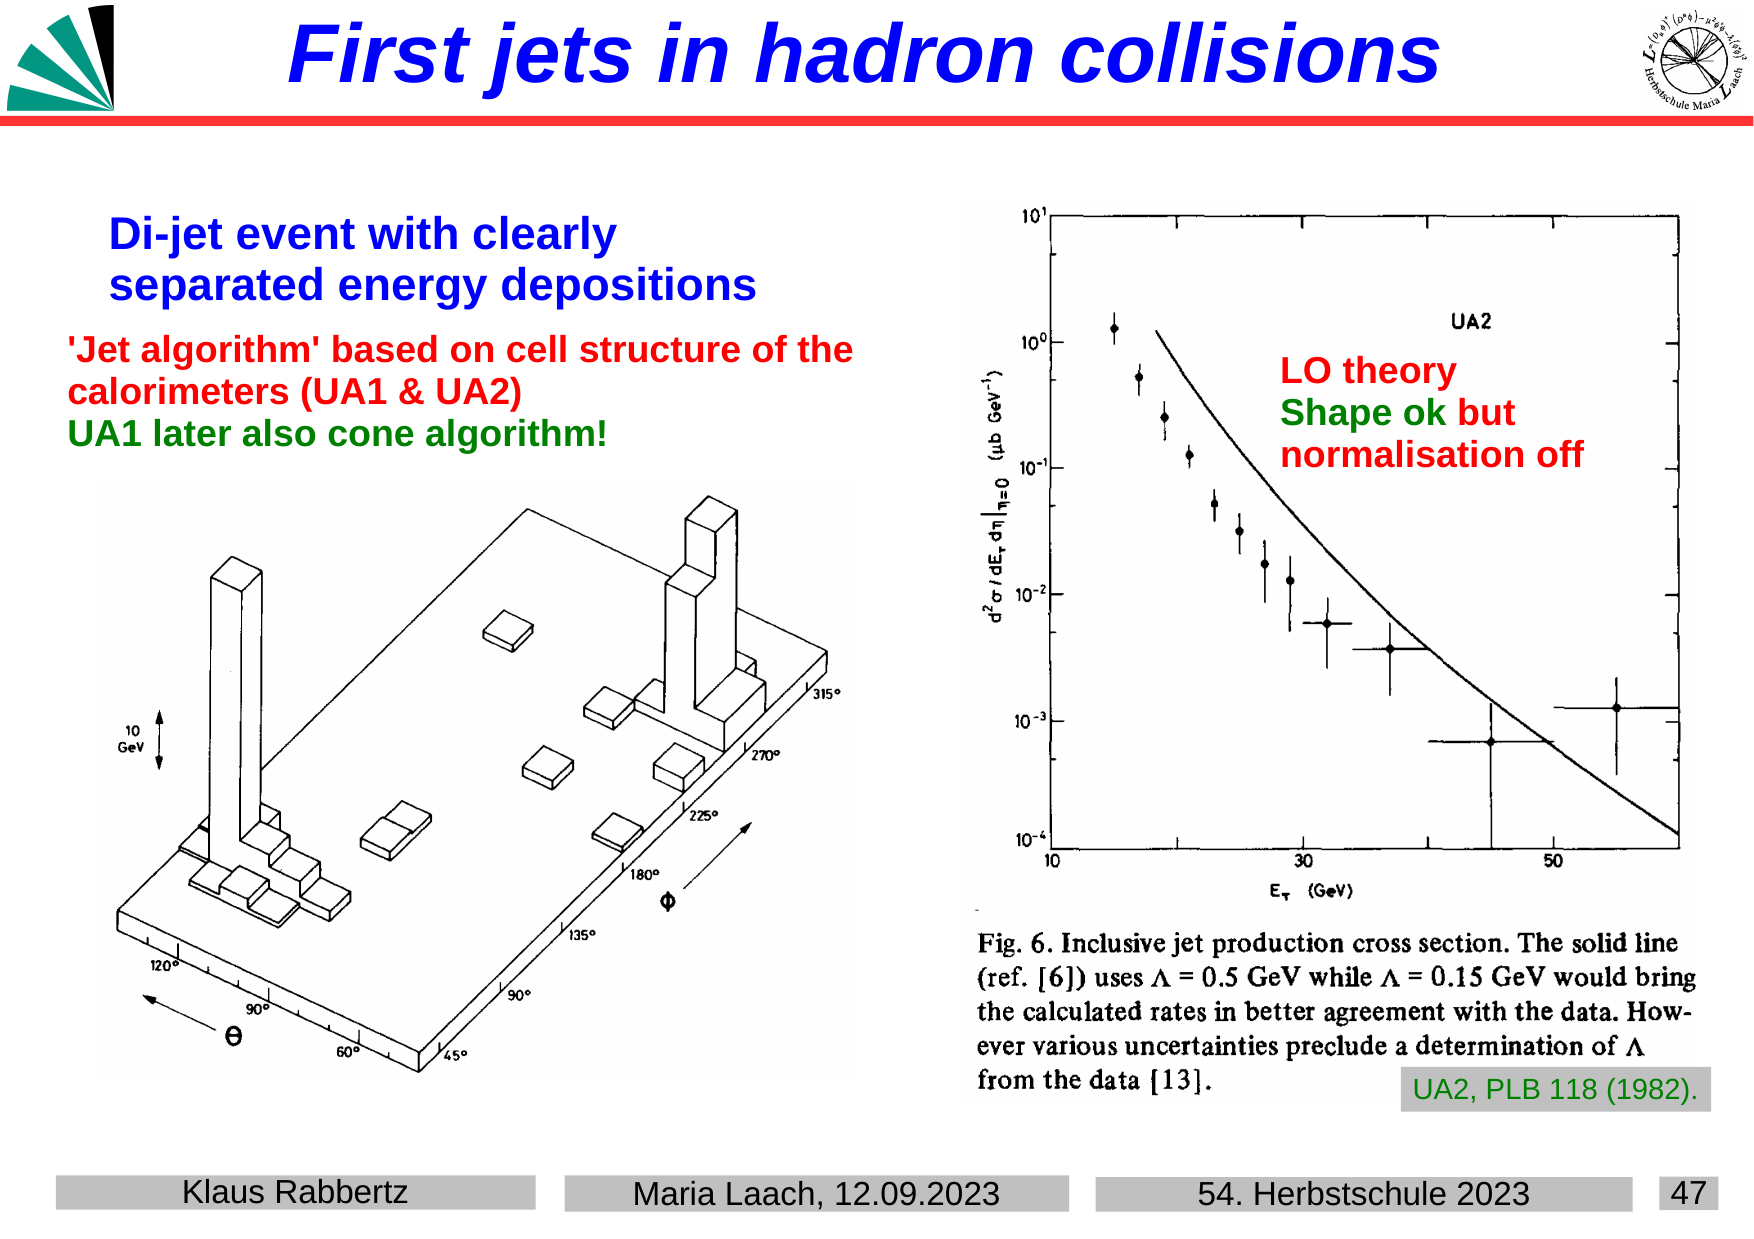

# First jets in hadron collisions
Di-jet event with clearly
separated energy depositions
'Jet algorithm' based on cell structure of the
calorimeters (UA1 & UA2)
UA1 later also cone algorithm!
LO theory
Shape ok but
normalisation off
UA2, PLB 118 (1982).